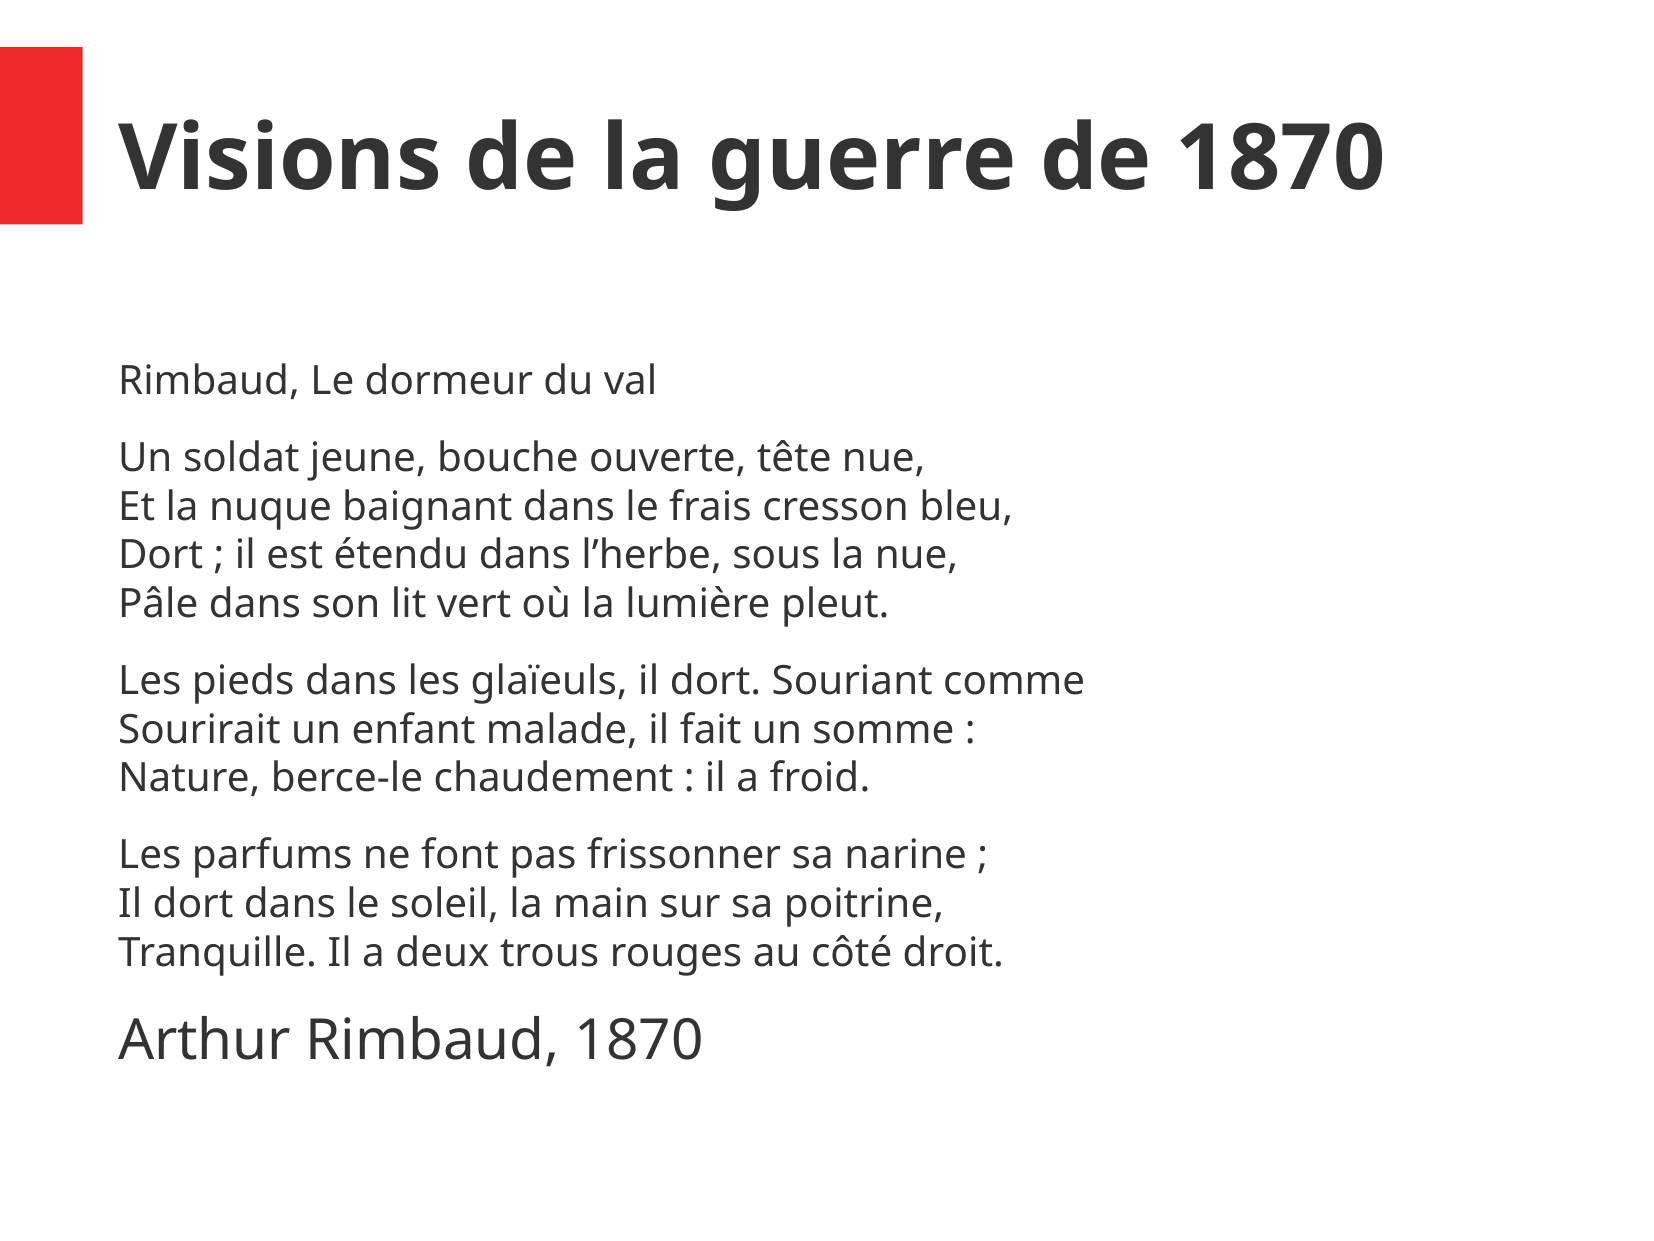

# Visions de la guerre de 1870
Rimbaud, Le dormeur du val
Un soldat jeune, bouche ouverte, tête nue,
Et la nuque baignant dans le frais cresson bleu,
Dort ; il est étendu dans l’herbe, sous la nue,
Pâle dans son lit vert où la lumière pleut.
Les pieds dans les glaïeuls, il dort. Souriant comme
Sourirait un enfant malade, il fait un somme :
Nature, berce-le chaudement : il a froid.
Les parfums ne font pas frissonner sa narine ;
Il dort dans le soleil, la main sur sa poitrine,
Tranquille. Il a deux trous rouges au côté droit.
Arthur Rimbaud, 1870